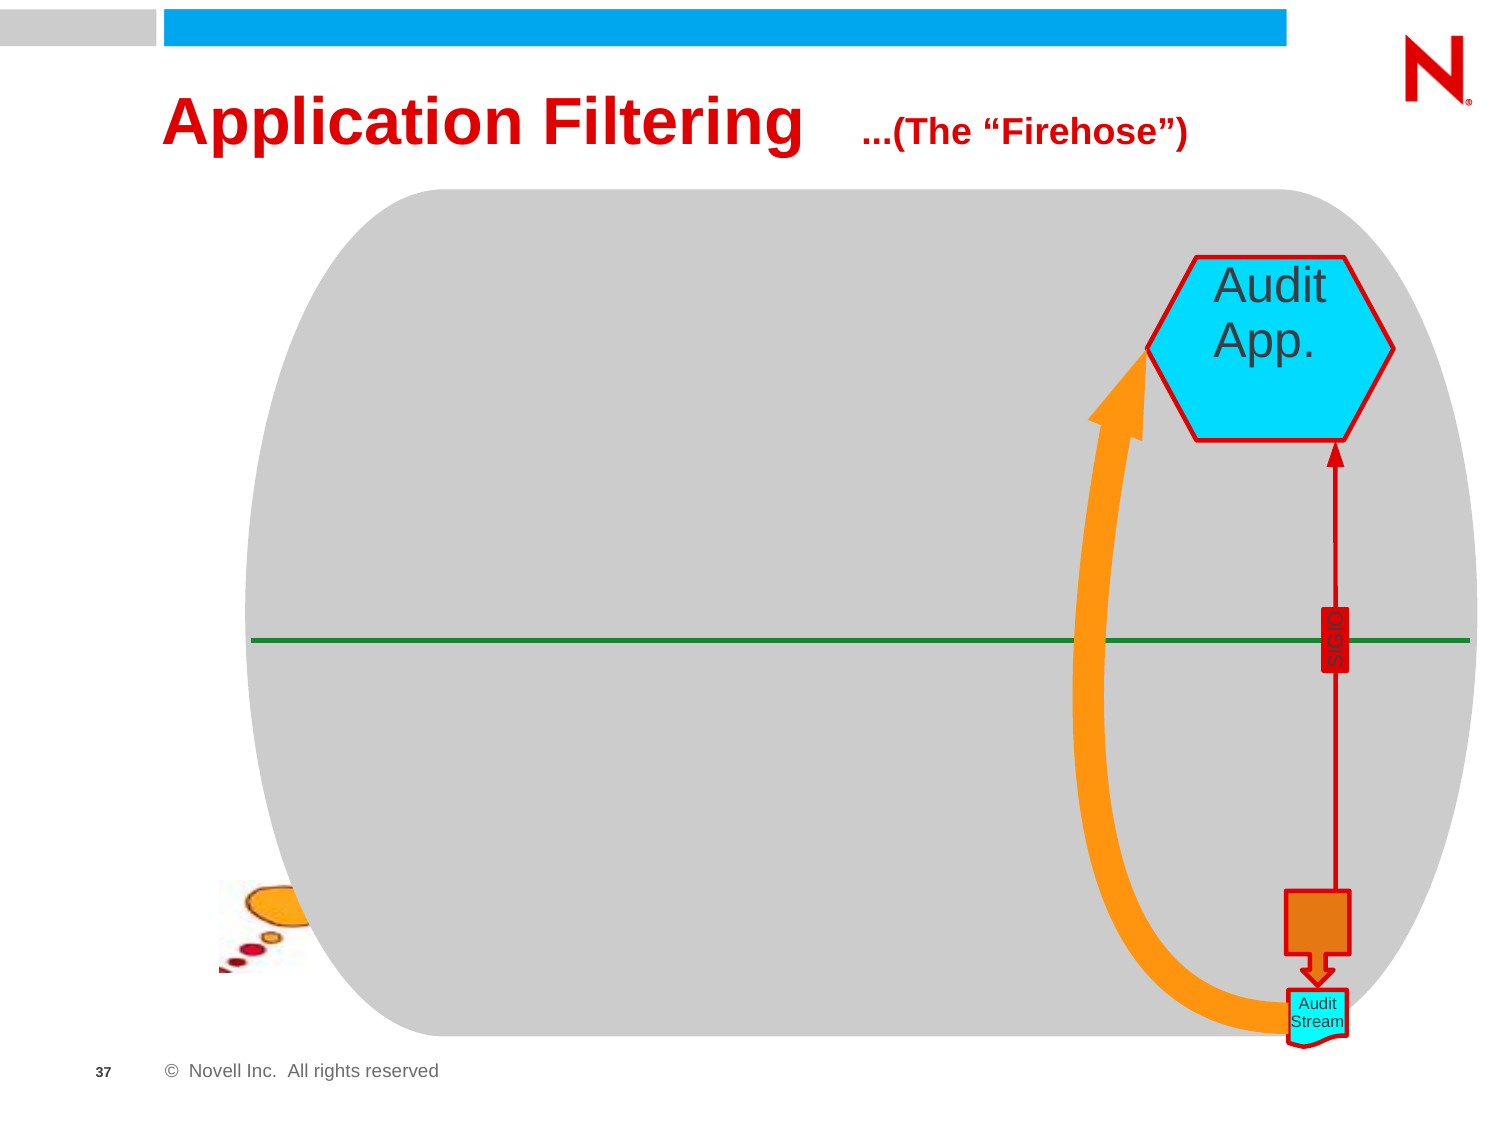

# Application Filtering ...(The “Firehose”)
Audit
App.
SIGIO
Audit
Stream